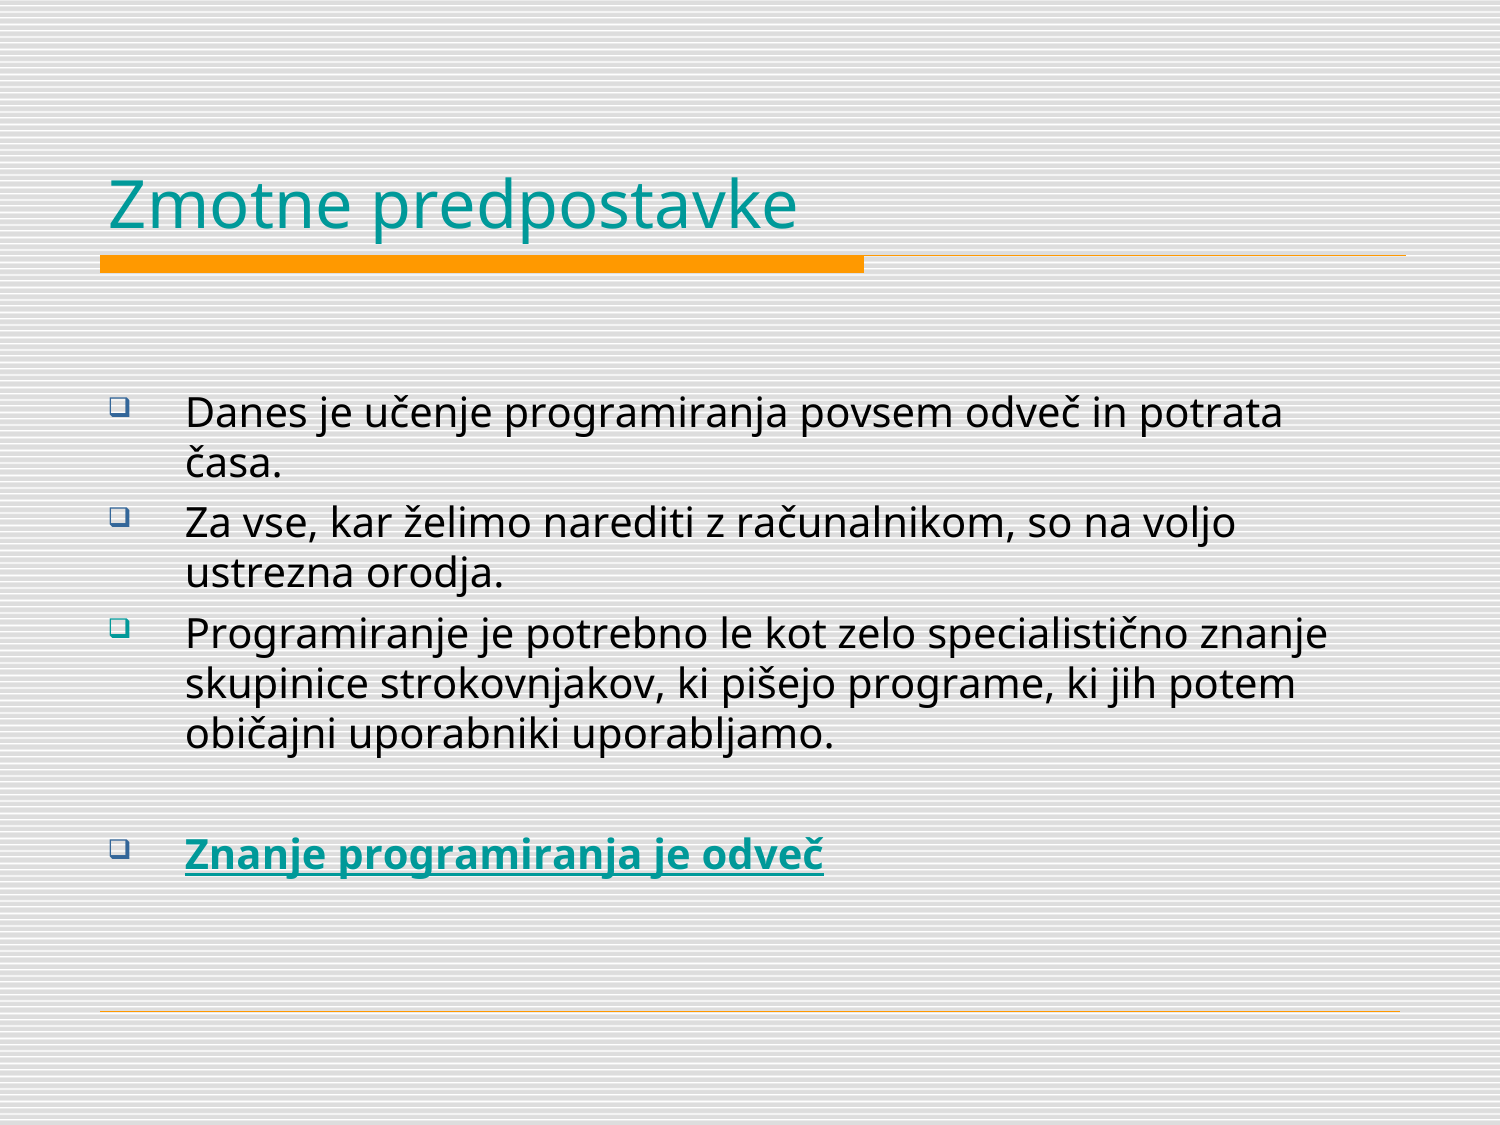

# Zmotne predpostavke
Danes je učenje programiranja povsem odveč in potrata časa.
Za vse, kar želimo narediti z računalnikom, so na voljo ustrezna orodja.
Programiranje je potrebno le kot zelo specialistično znanje skupinice strokovnjakov, ki pišejo programe, ki jih potem običajni uporabniki uporabljamo.
Znanje programiranja je odveč